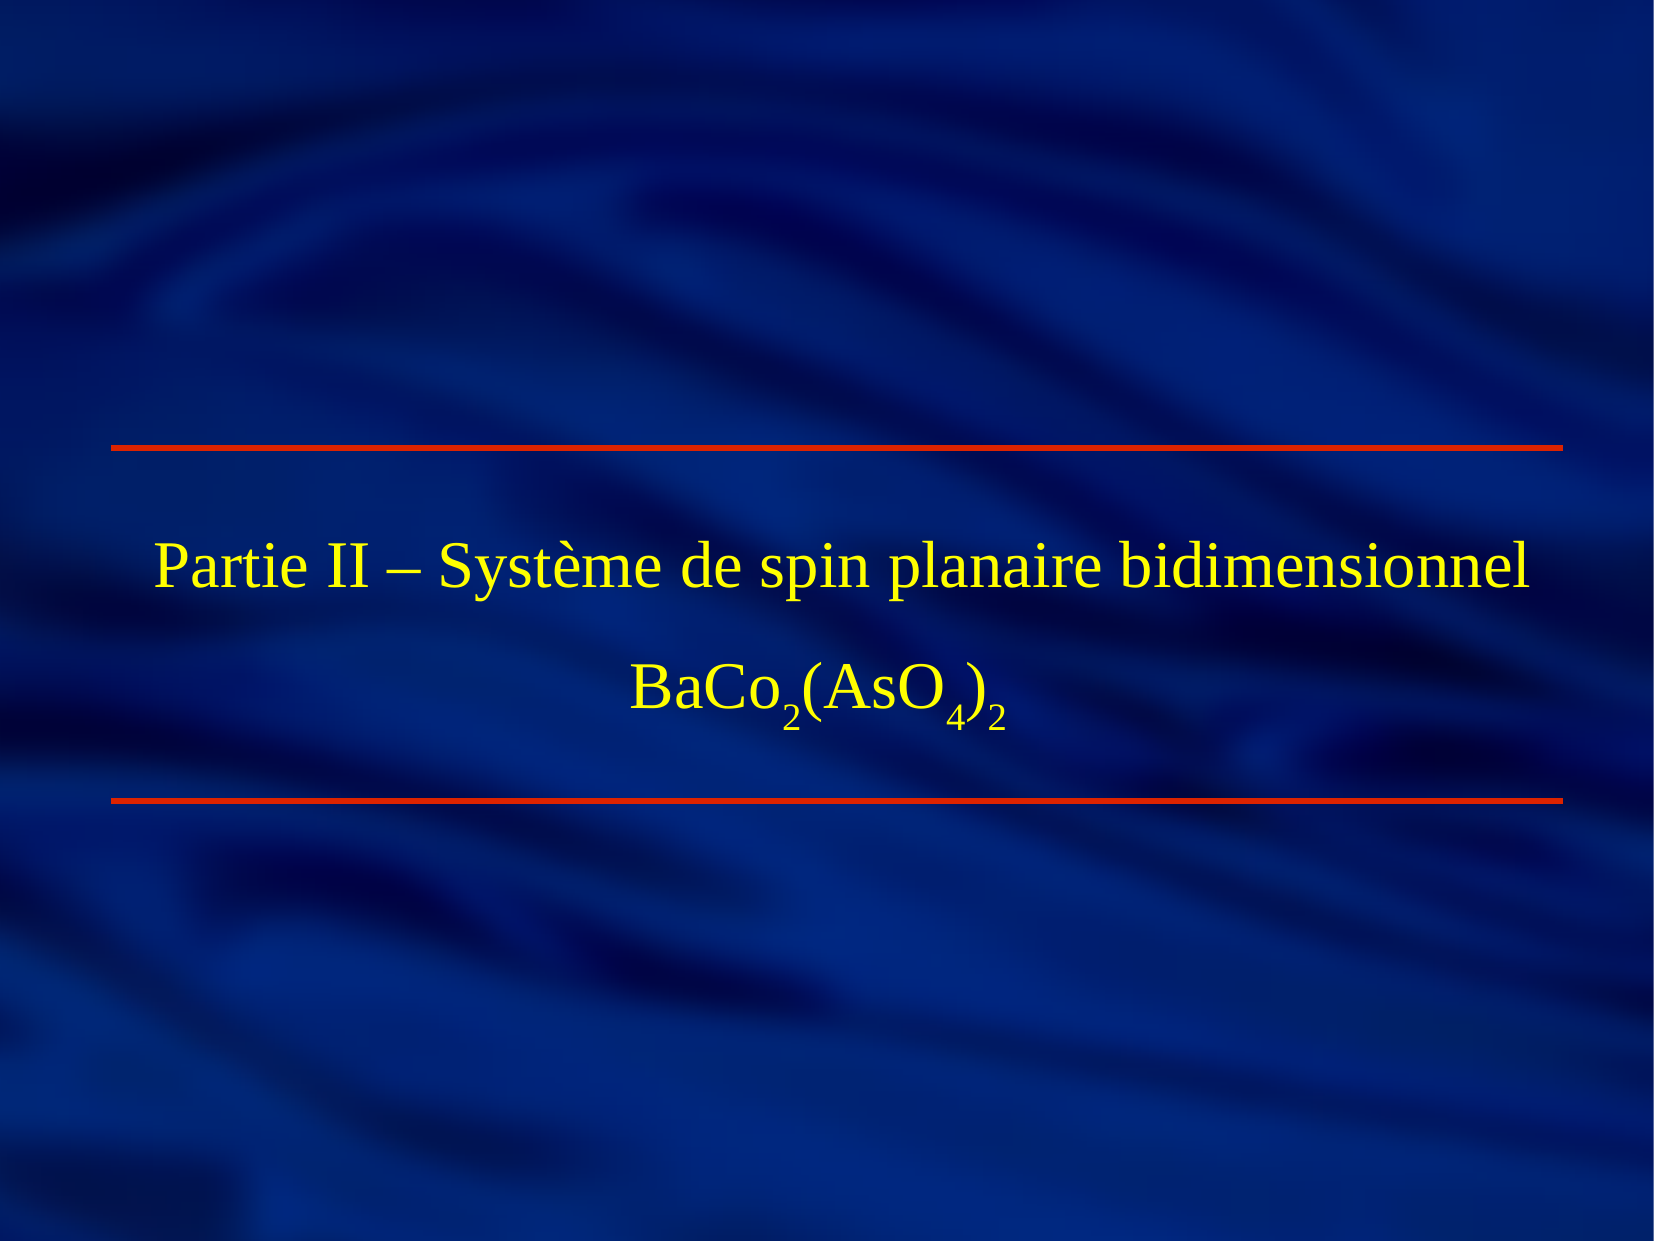

Partie II – Système de spin planaire bidimensionnel
BaCo2(AsO4)2